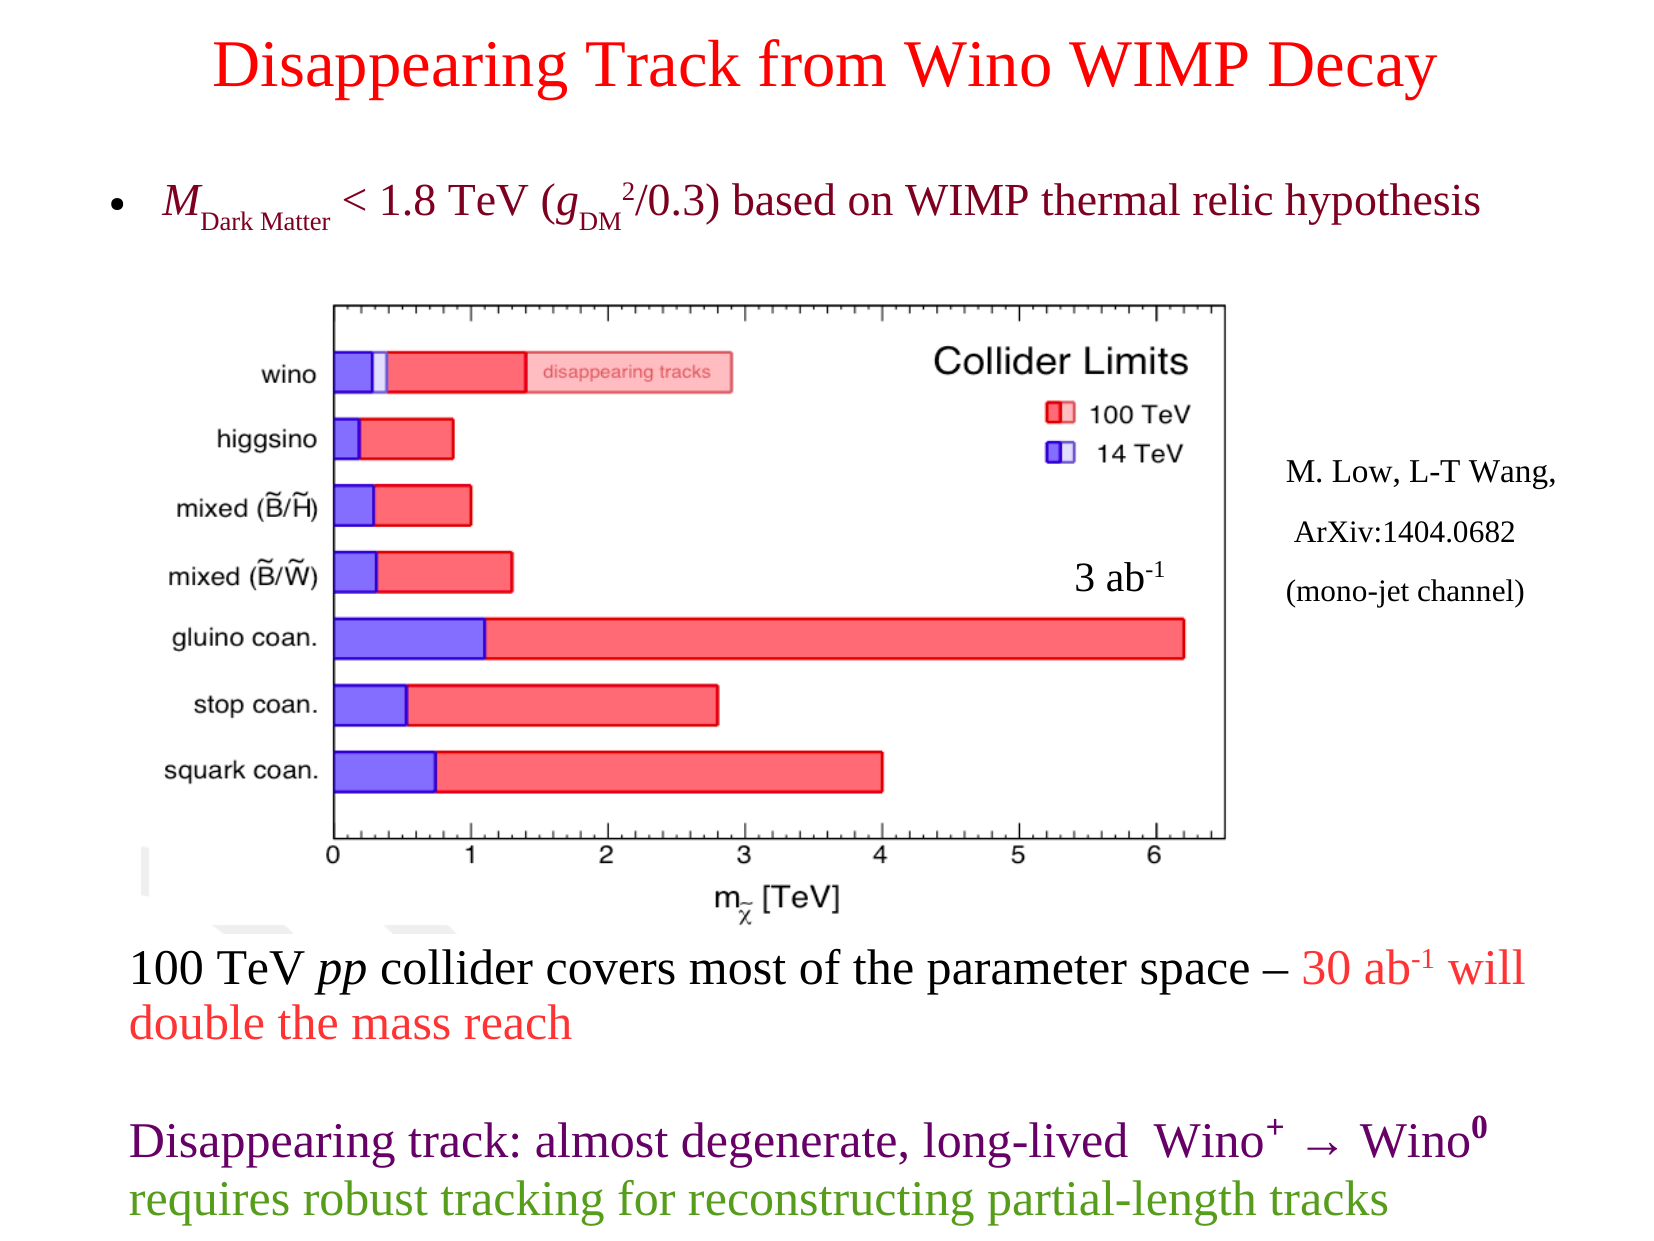

# Disappearing Track from Wino WIMP Decay
MDark Matter < 1.8 TeV (gDM2/0.3) based on WIMP thermal relic hypothesis
M. Low, L-T Wang,
 ArXiv:1404.0682
(mono-jet channel)
3 ab-1
100 TeV pp collider covers most of the parameter space – 30 ab-1 will double the mass reach
Disappearing track: almost degenerate, long-lived Wino+ → Wino0 requires robust tracking for reconstructing partial-length tracks